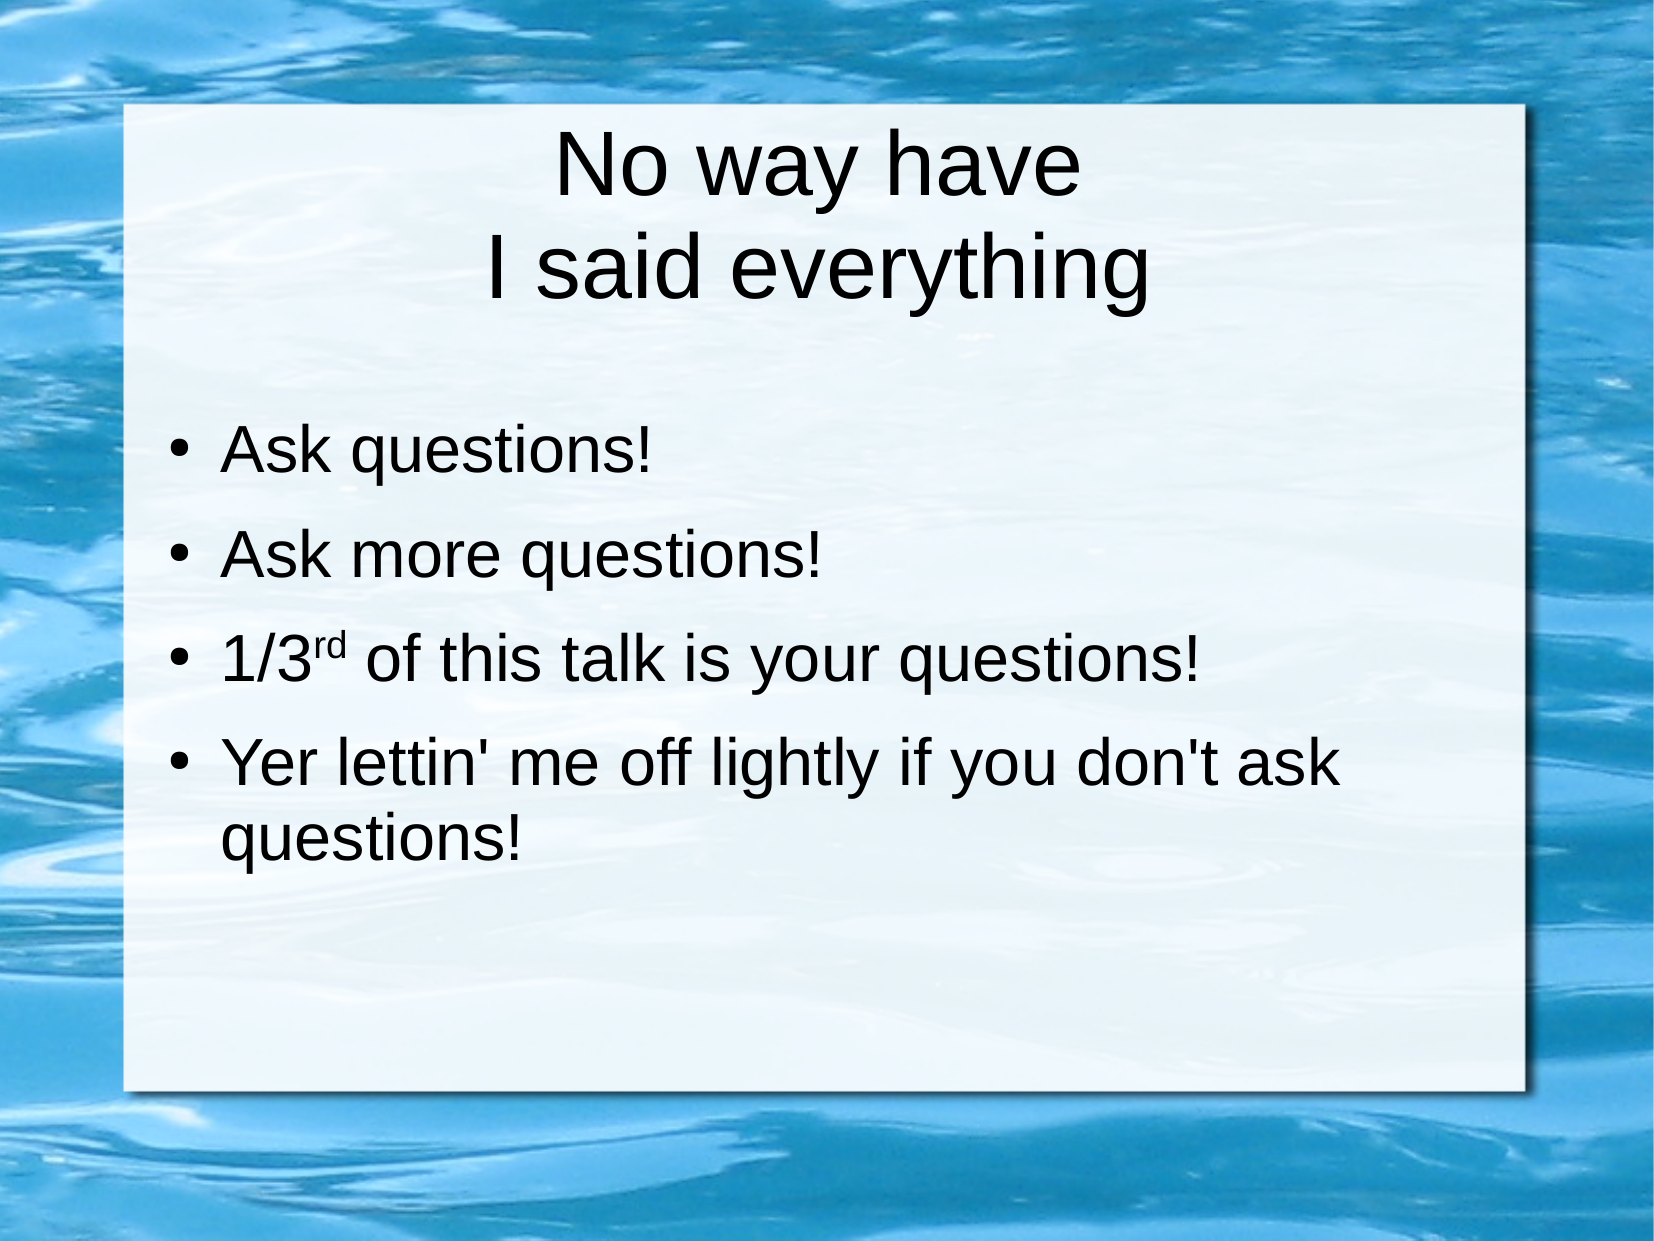

# No way have I said everything
Ask questions!
Ask more questions!
1/3rd of this talk is your questions!
Yer lettin' me off lightly if you don't ask questions!